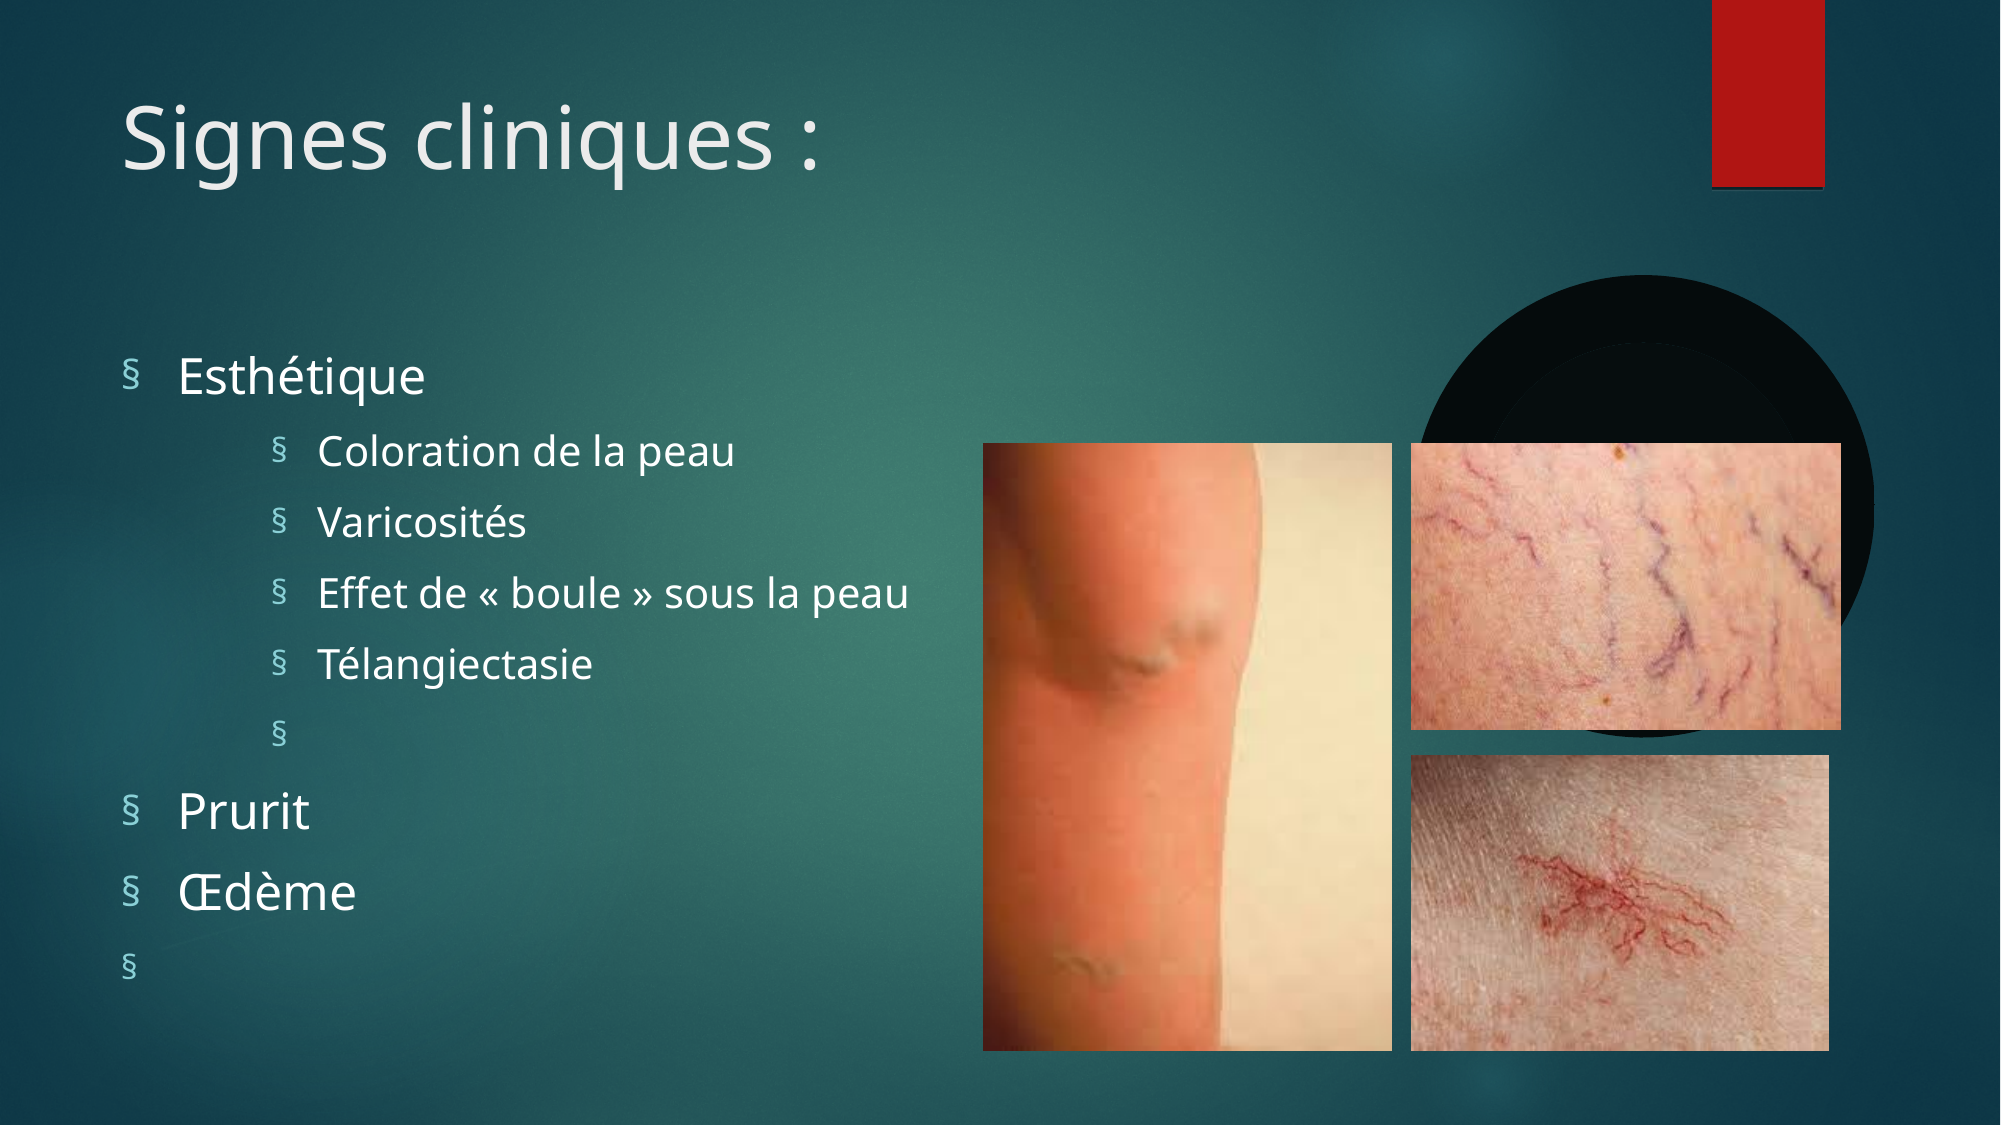

# Signes cliniques :
Esthétique
Coloration de la peau
Varicosités
Effet de « boule » sous la peau
Télangiectasie
Prurit
Œdème